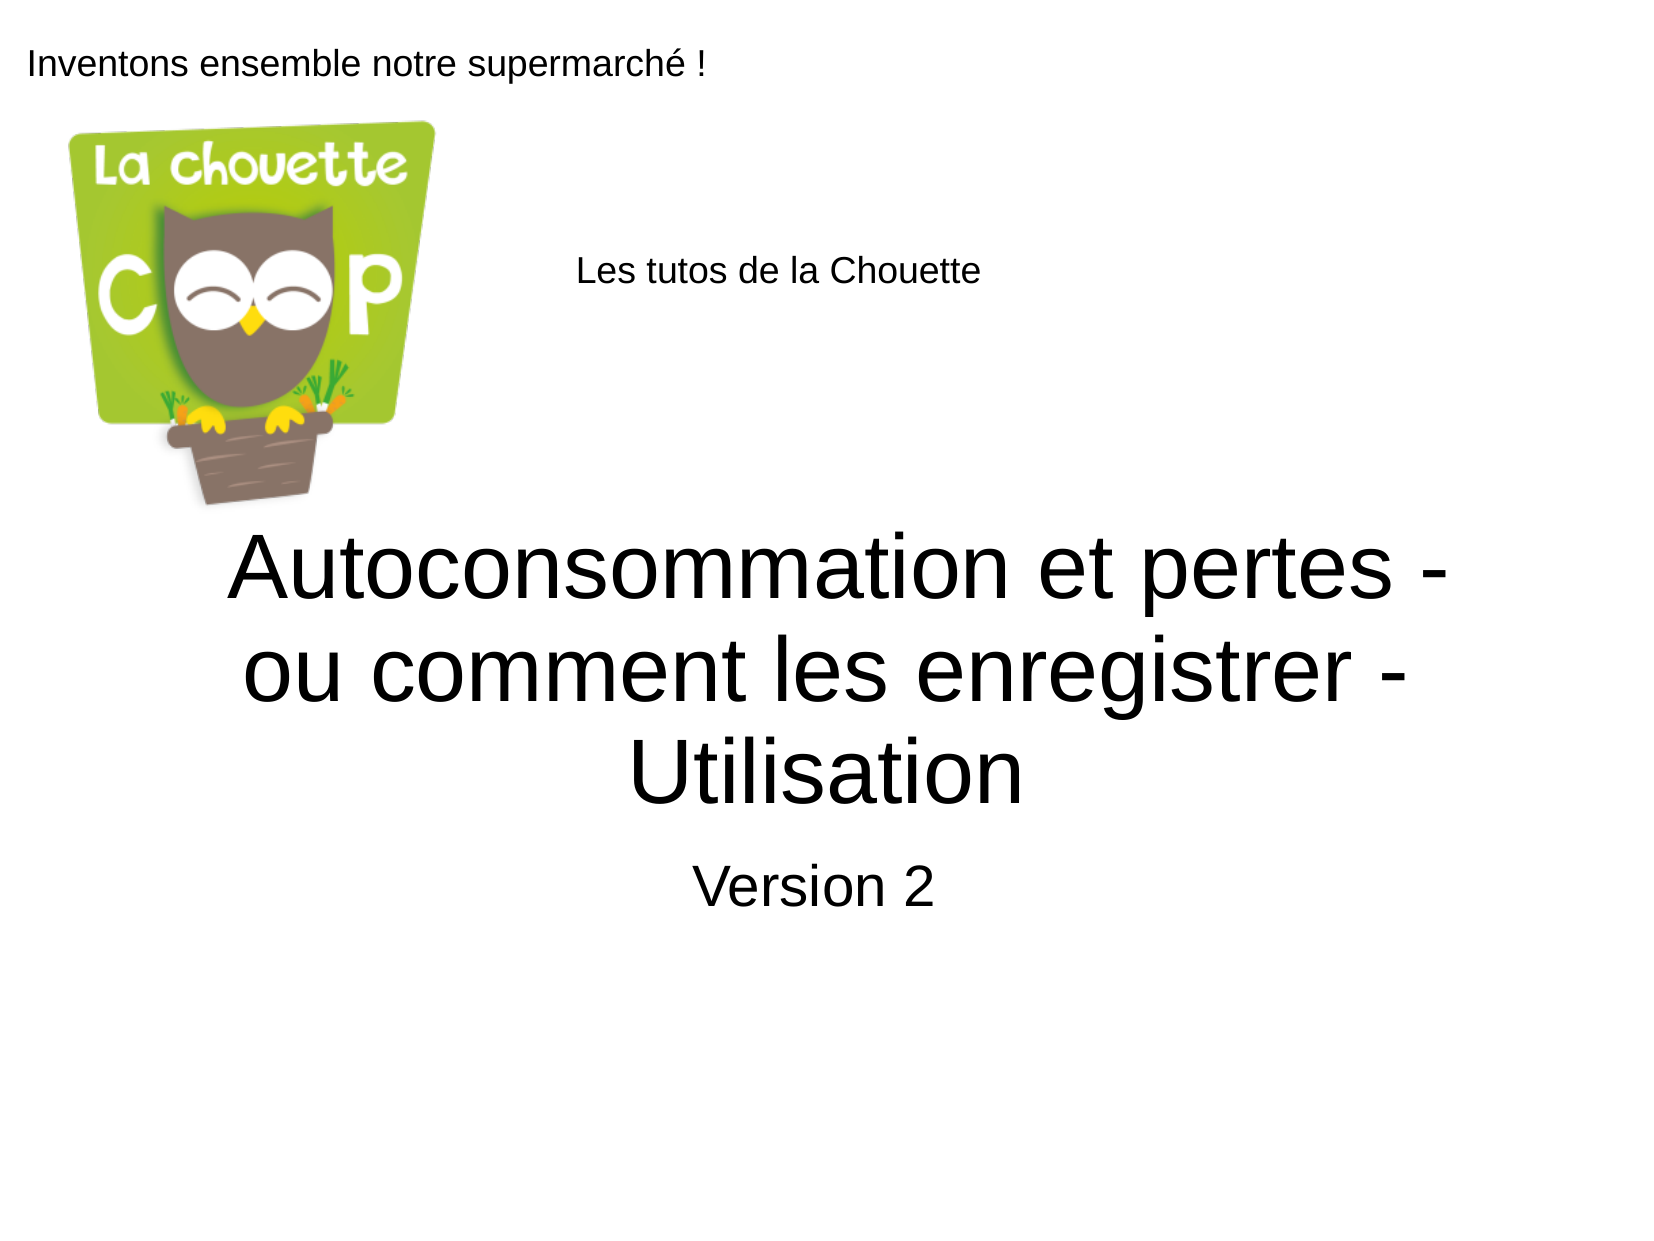

Inventons ensemble notre supermarché !
Les tutos de la Chouette
# Autoconsommation et pertes - ou comment les enregistrer - Utilisation Version 2